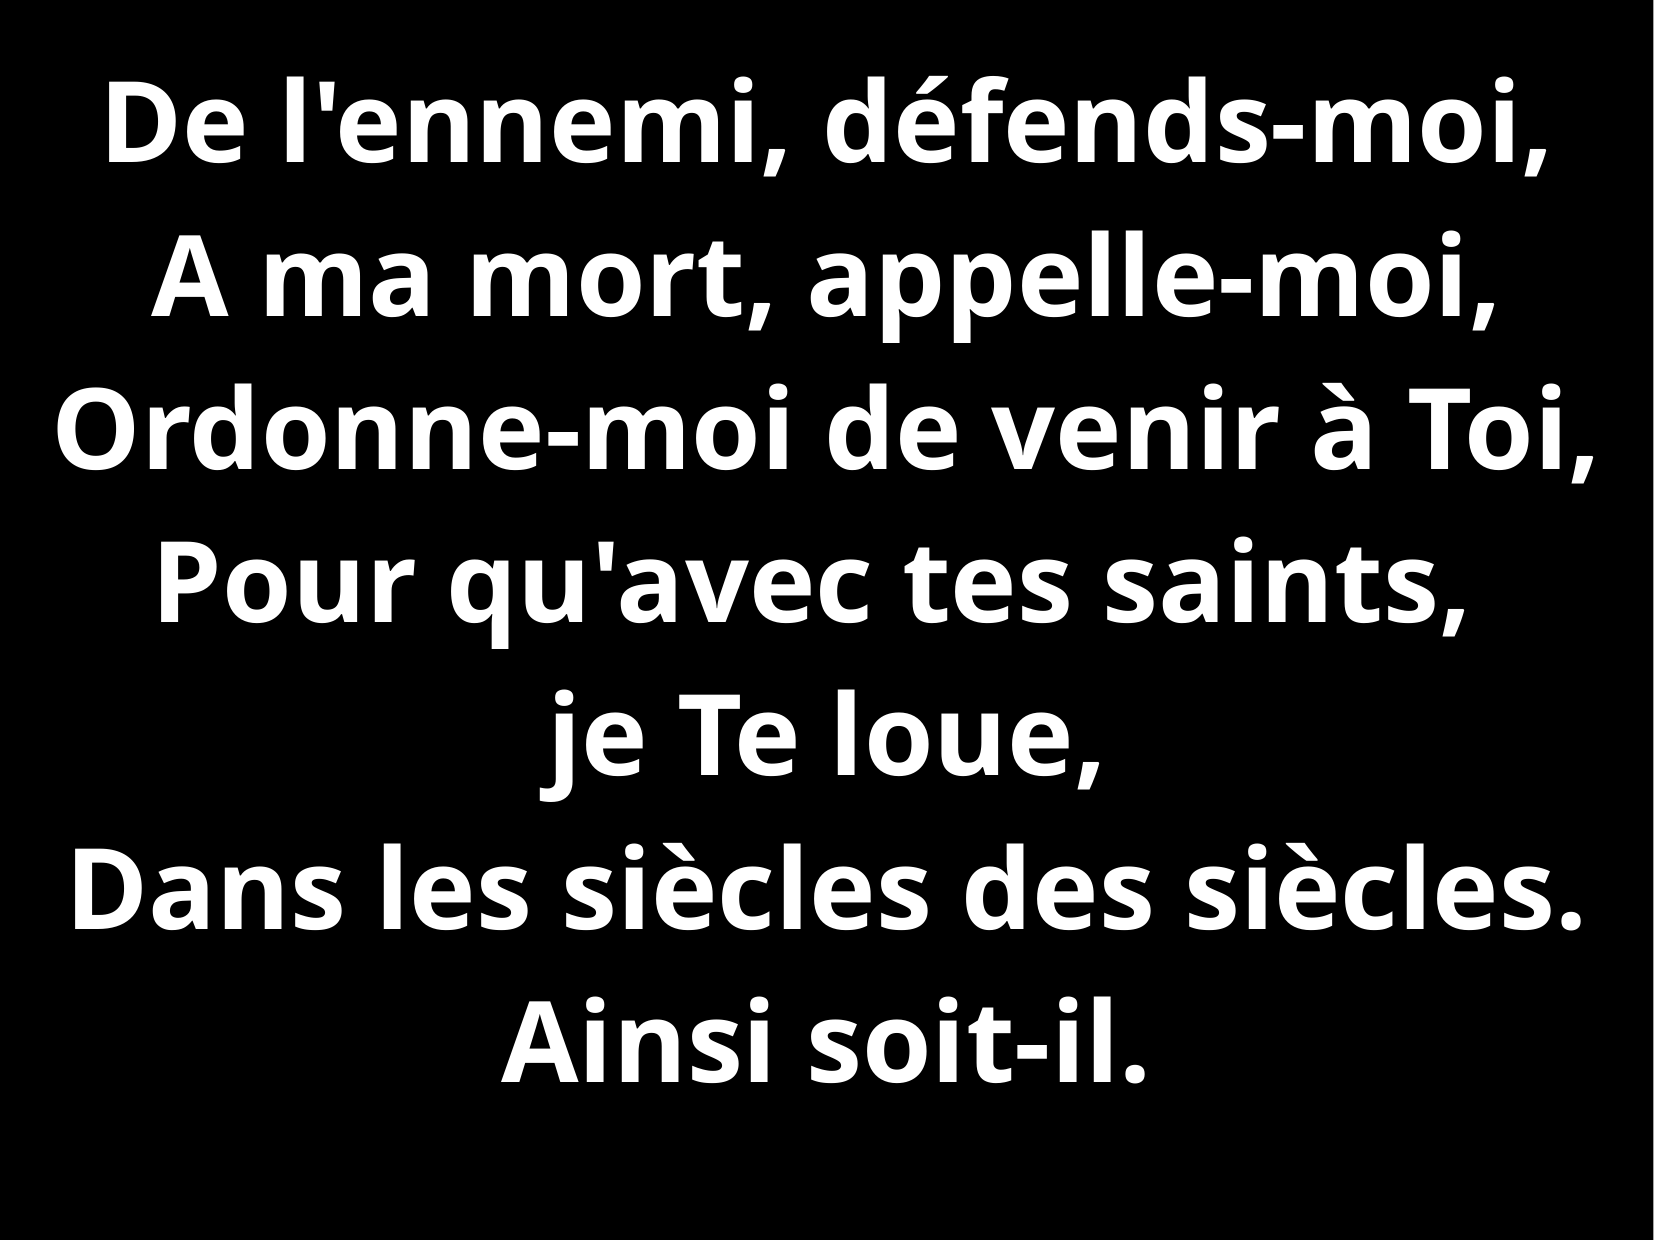

# De l'ennemi, défends-moi,
A ma mort, appelle-moi,
Ordonne-moi de venir à Toi,
Pour qu'avec tes saints,
je Te loue,
Dans les siècles des siècles. Ainsi soit-il.